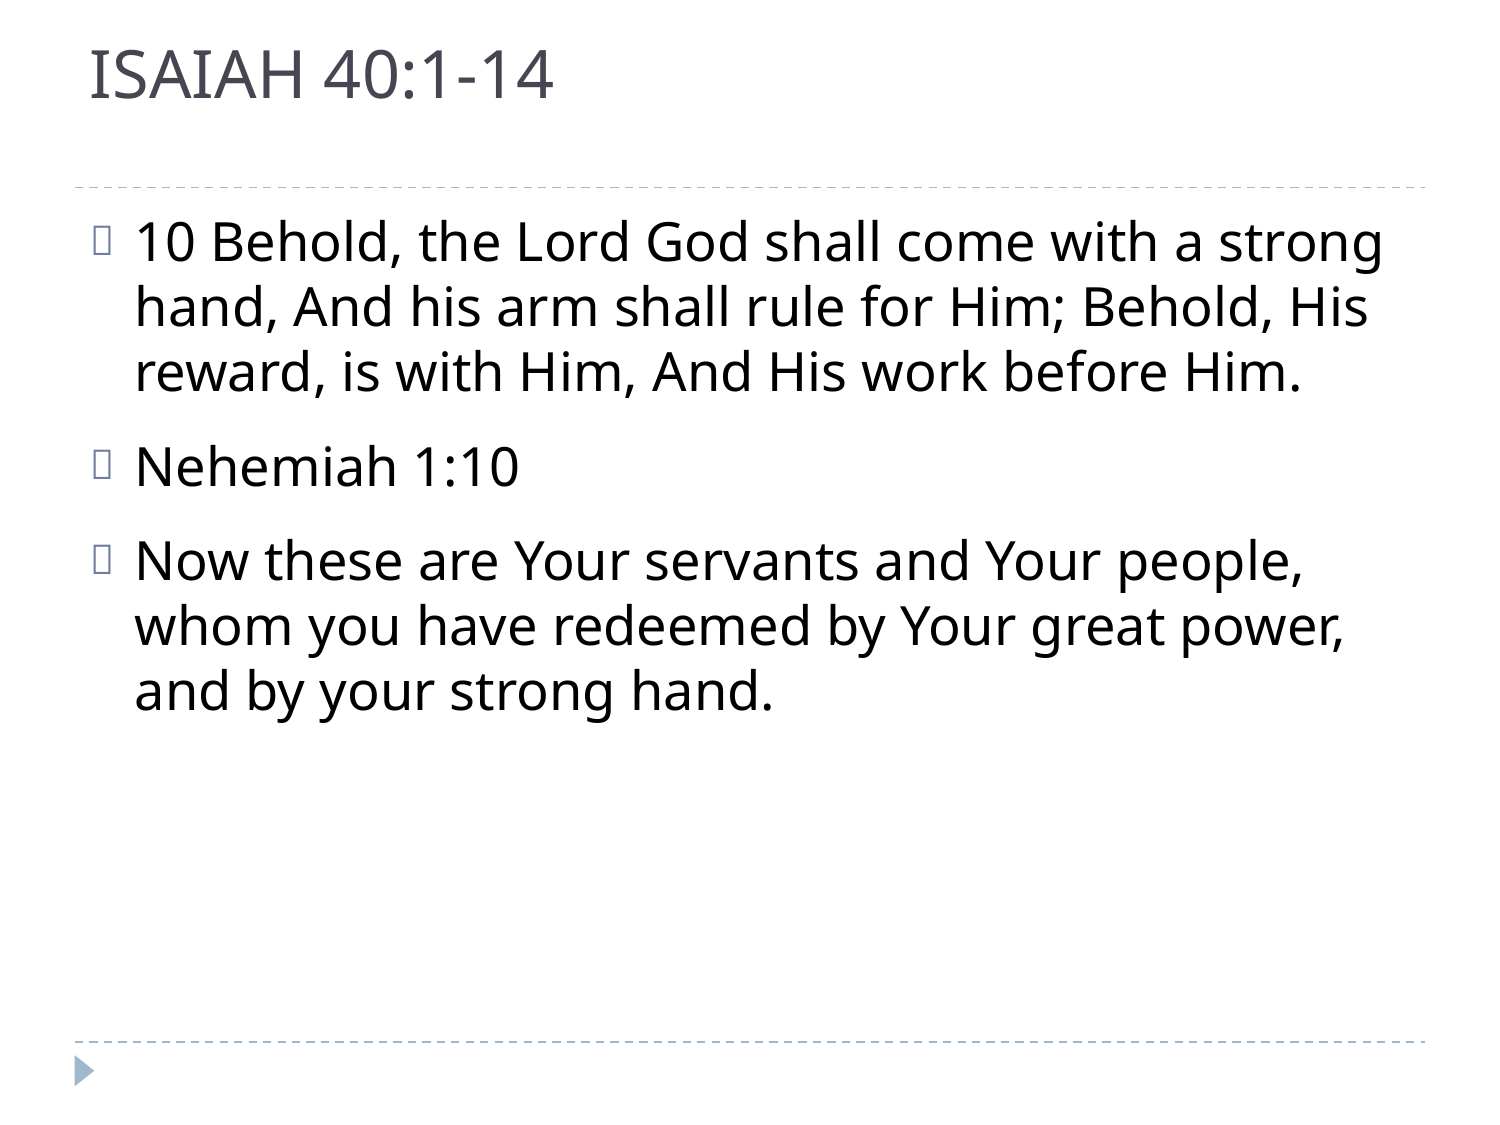

# ISAIAH 40:1-14
10 Behold, the Lord God shall come with a strong hand, And his arm shall rule for Him; Behold, His reward, is with Him, And His work before Him.
Nehemiah 1:10
Now these are Your servants and Your people, whom you have redeemed by Your great power, and by your strong hand.